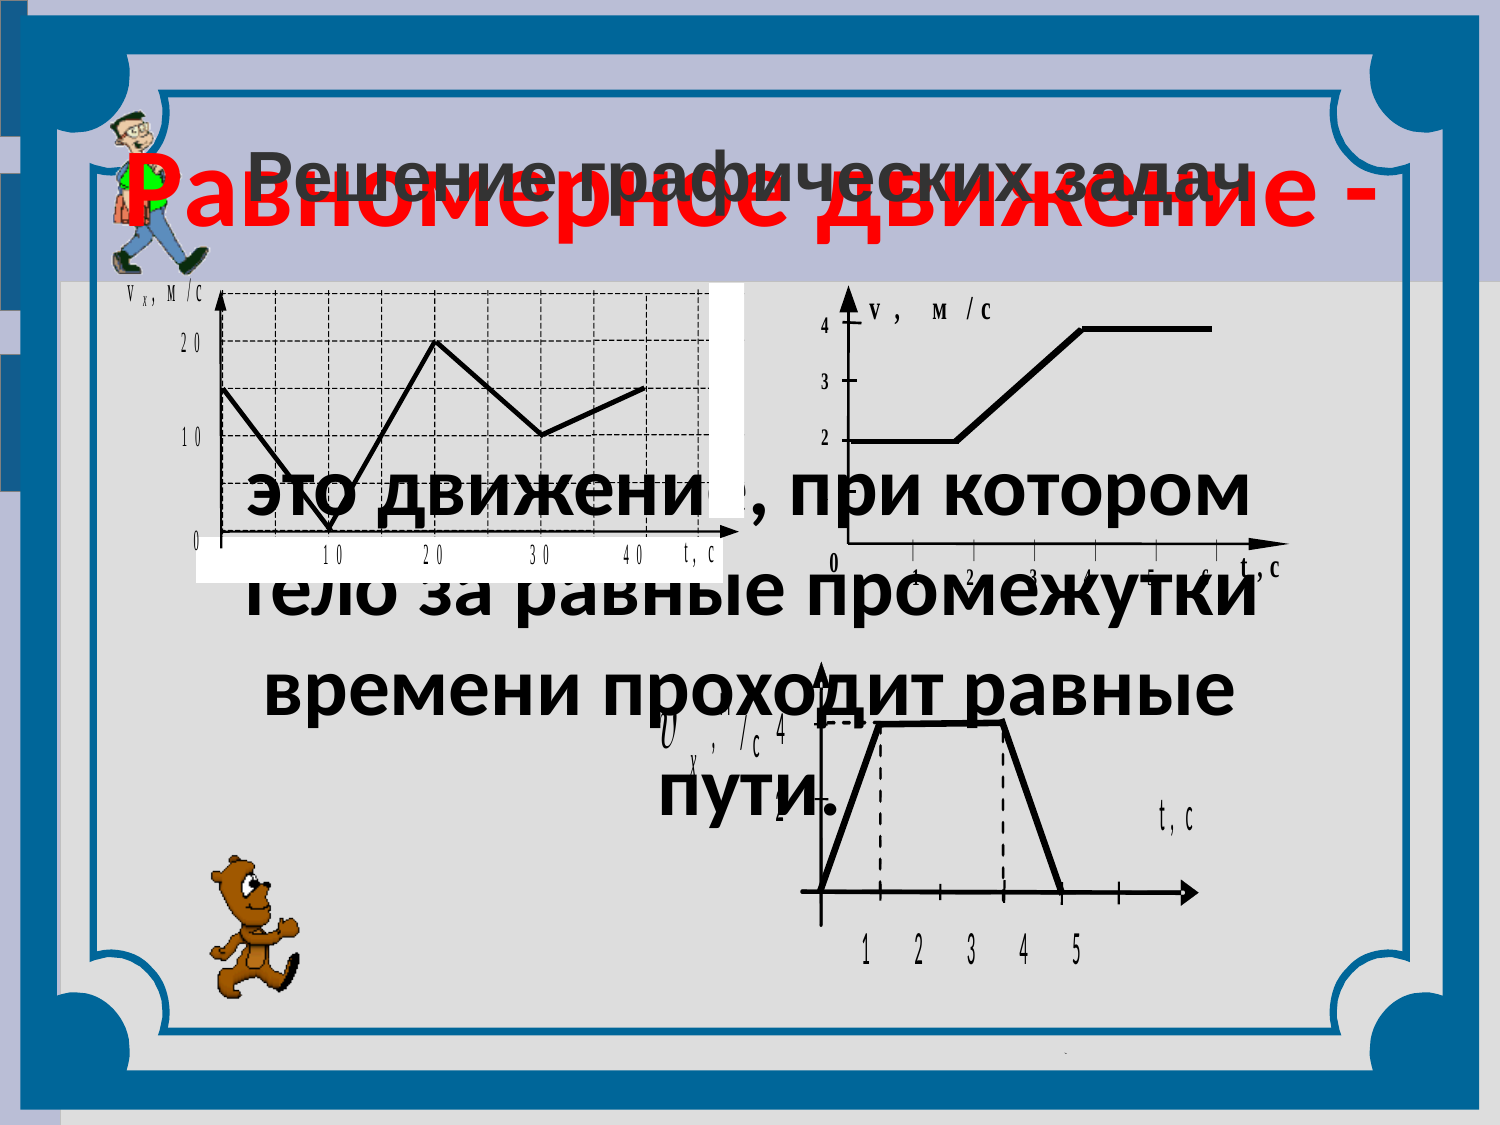

# Решение графических задач
Равномерное движение -
это движение, при котором тело за равные промежутки времени проходит равные пути.